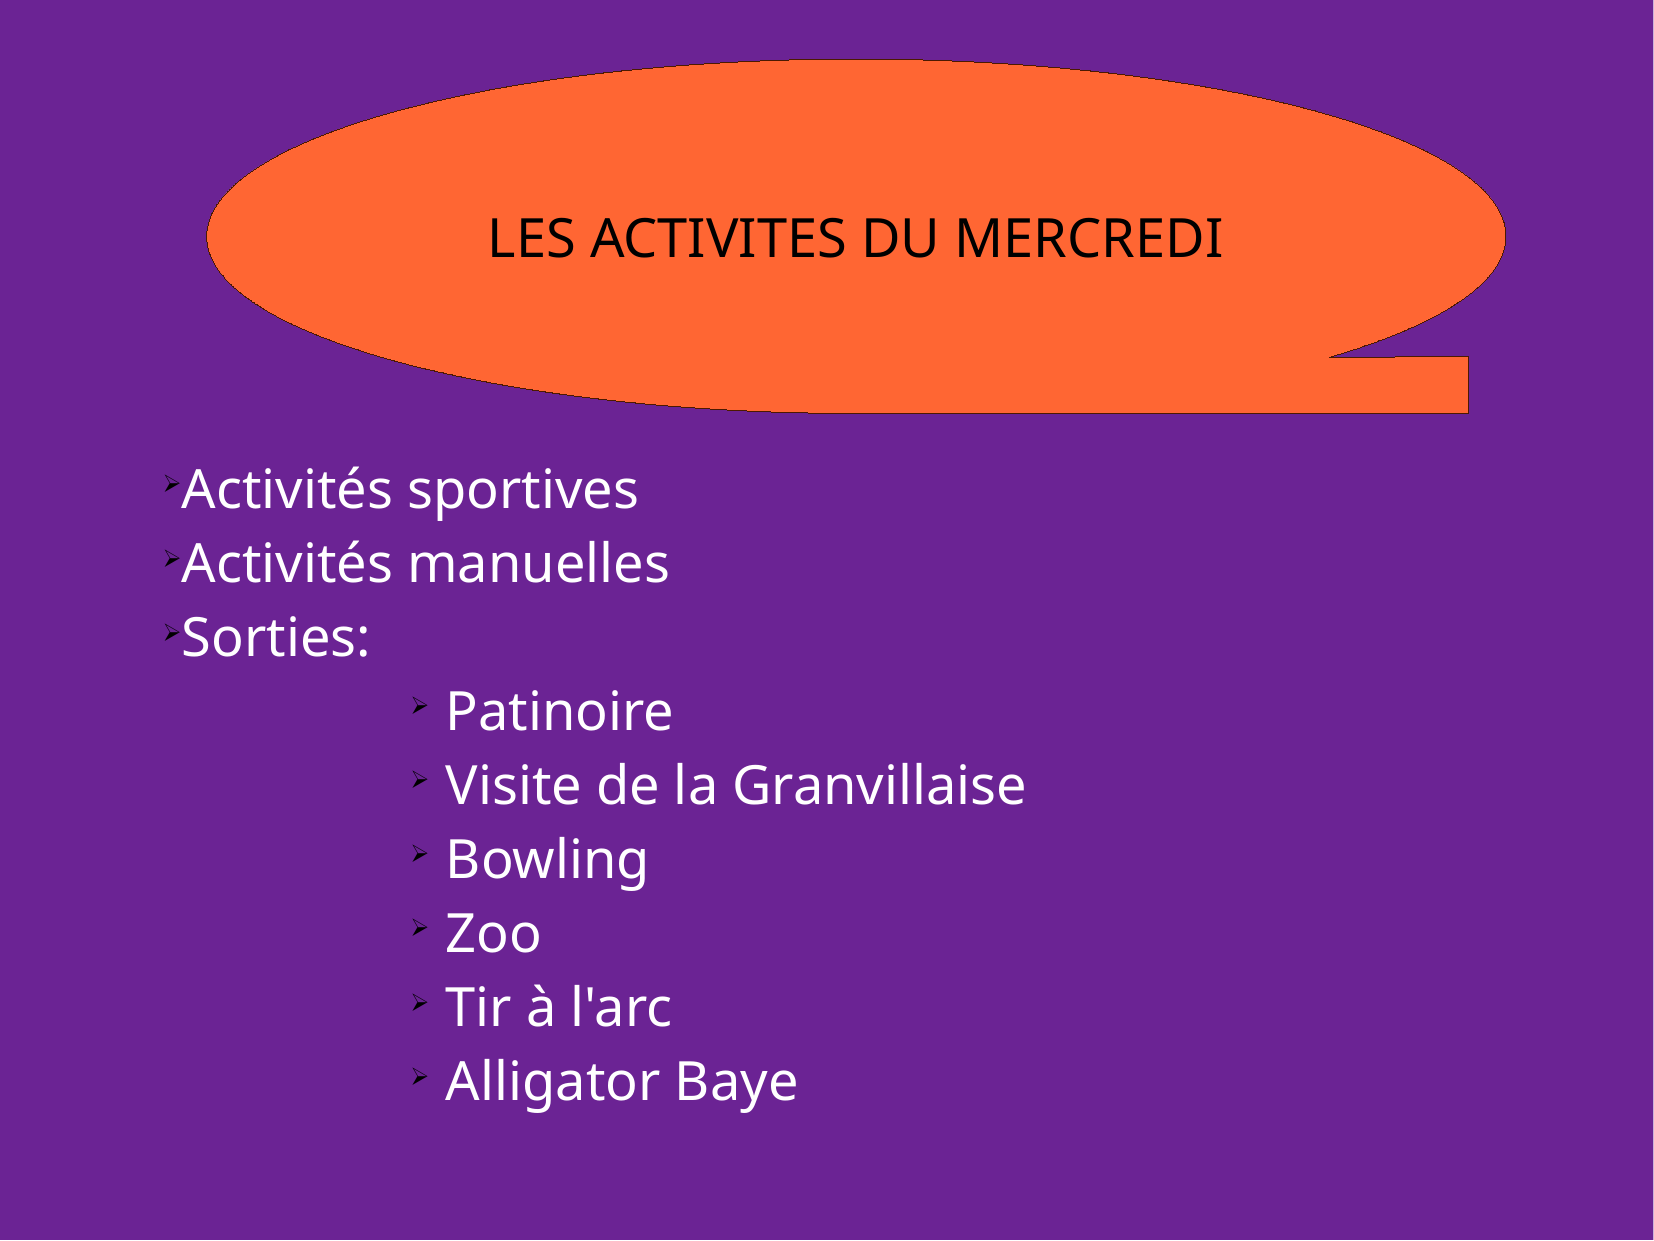

LES ACTIVITES DU MERCREDI
Activités sportives
Activités manuelles
Sorties:
Patinoire
Visite de la Granvillaise
Bowling
Zoo
Tir à l'arc
Alligator Baye